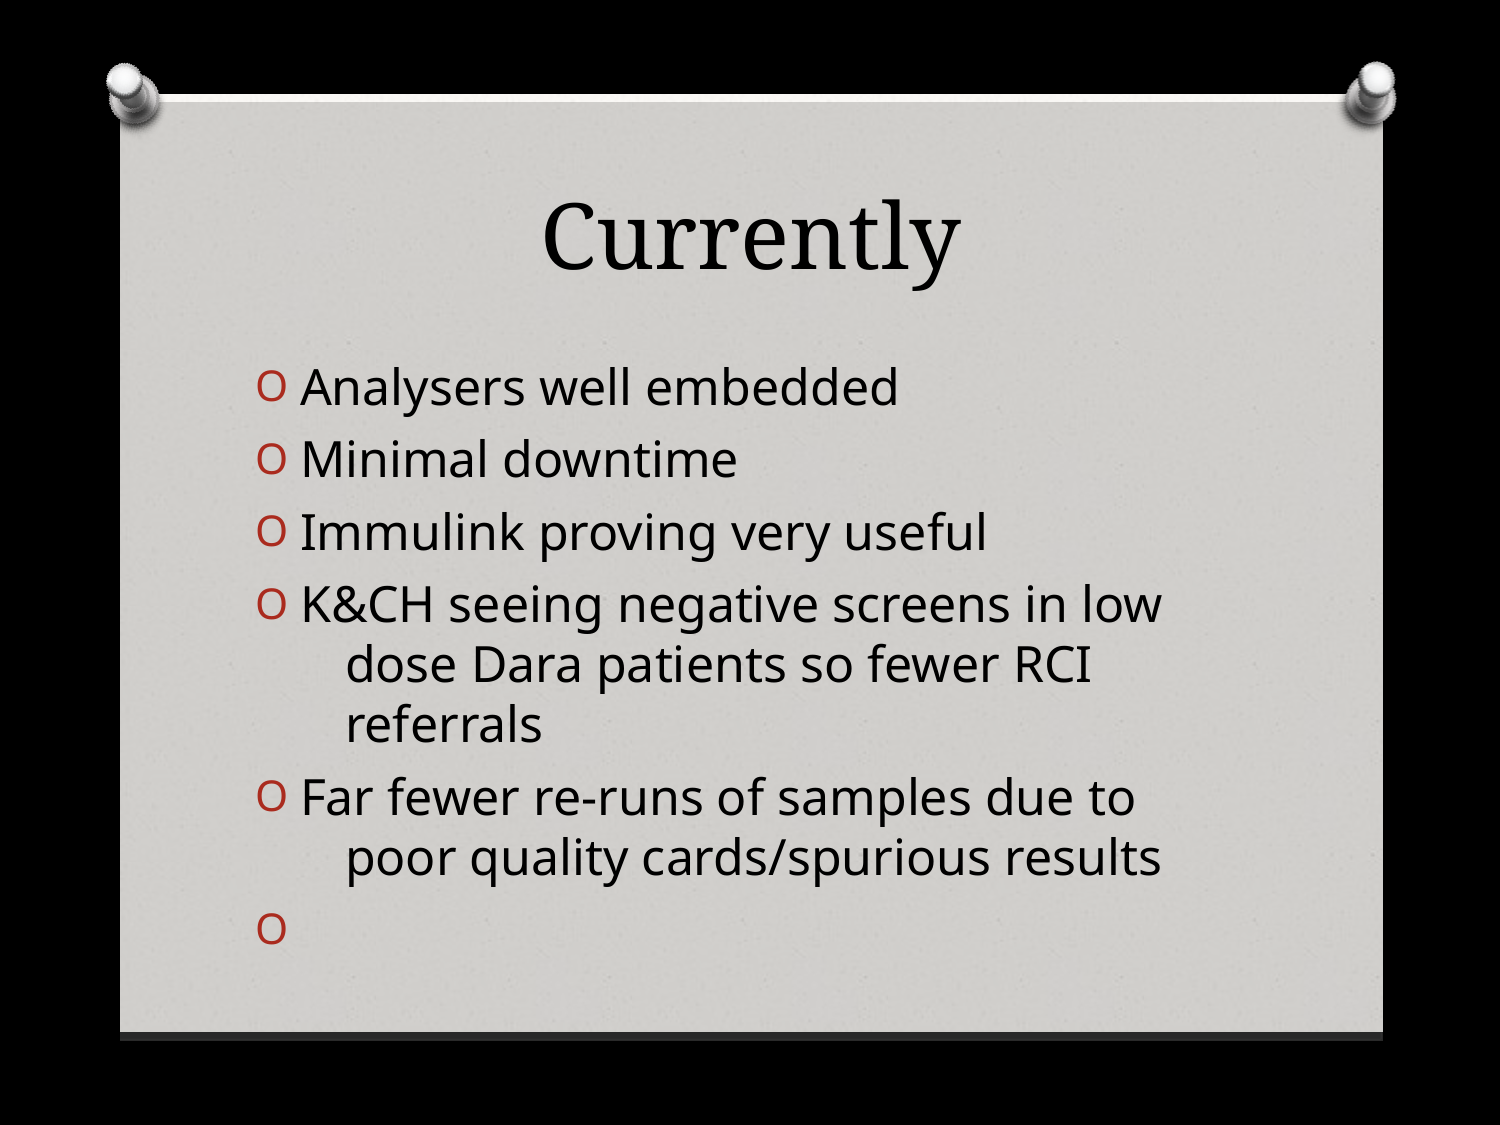

# Currently
Analysers well embedded
Minimal downtime
Immulink proving very useful
K&CH seeing negative screens in low dose Dara patients so fewer RCI referrals
Far fewer re-runs of samples due to poor quality cards/spurious results